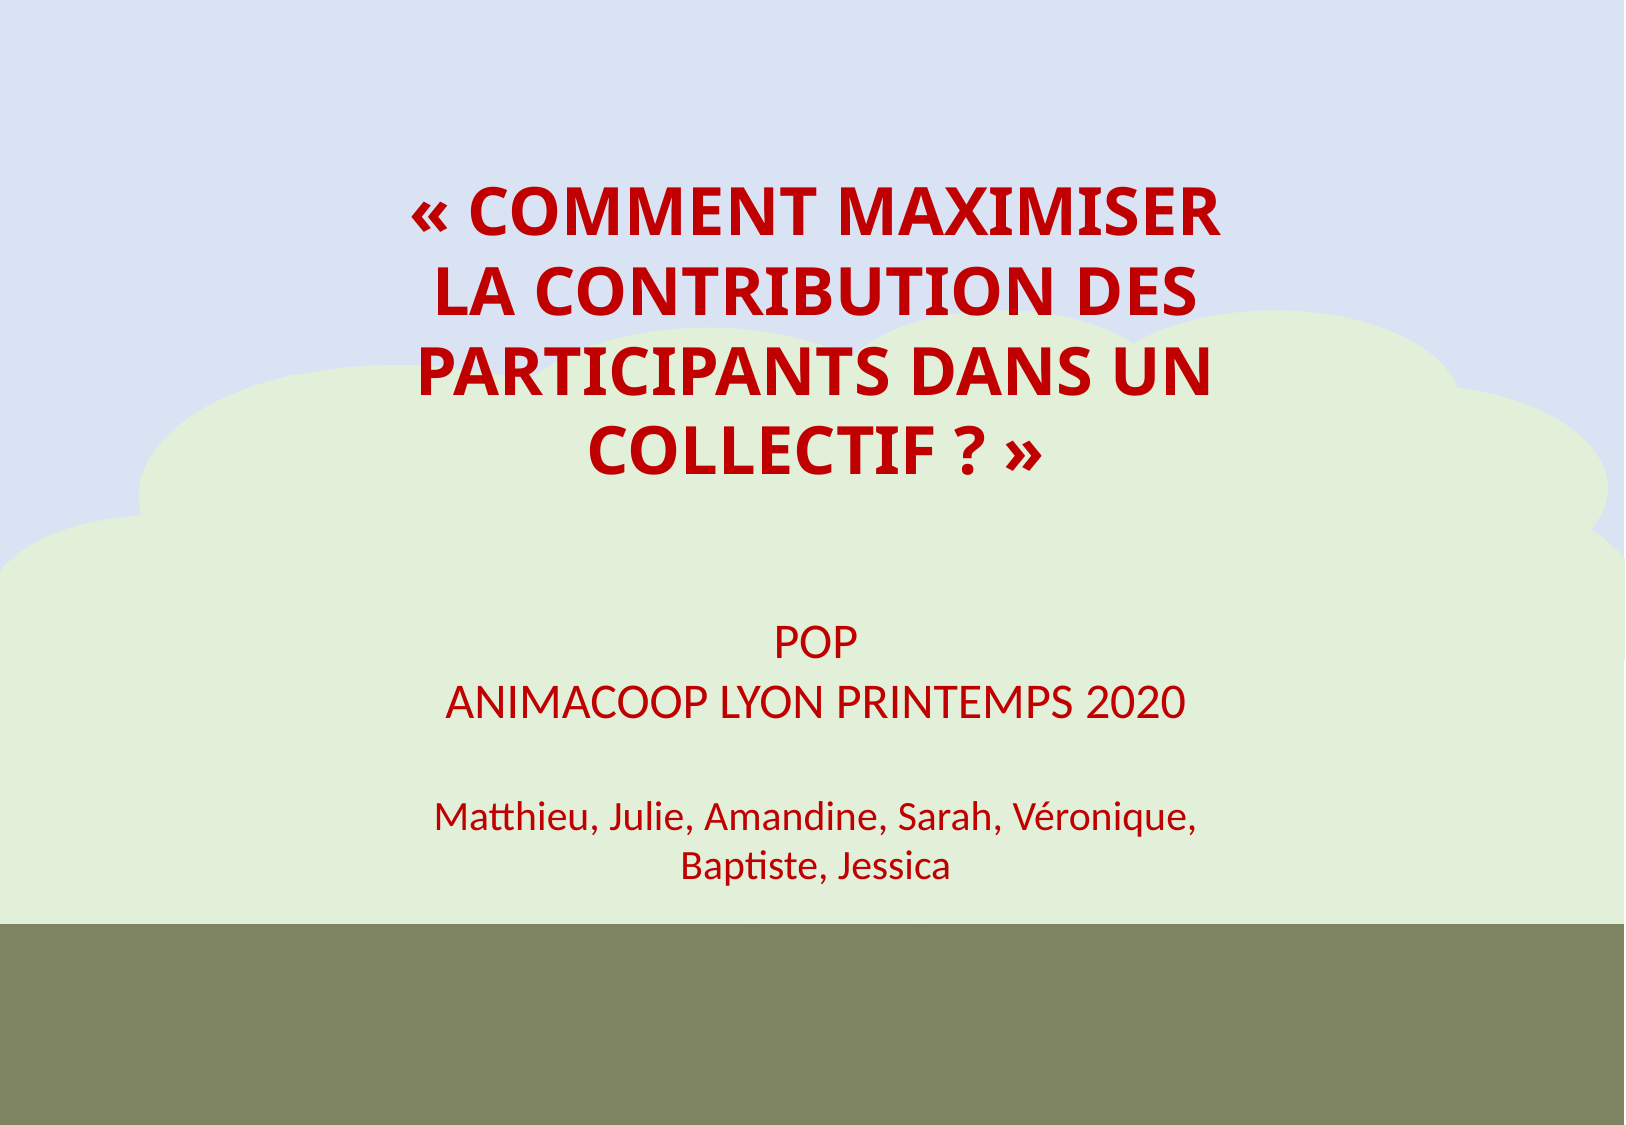

« COMMENT MAXIMISER LA CONTRIBUTION DES PARTICIPANTS DANS UN COLLECTIF ? »
POP
ANIMACOOP LYON PRINTEMPS 2020
Matthieu, Julie, Amandine, Sarah, Véronique, Baptiste, Jessica